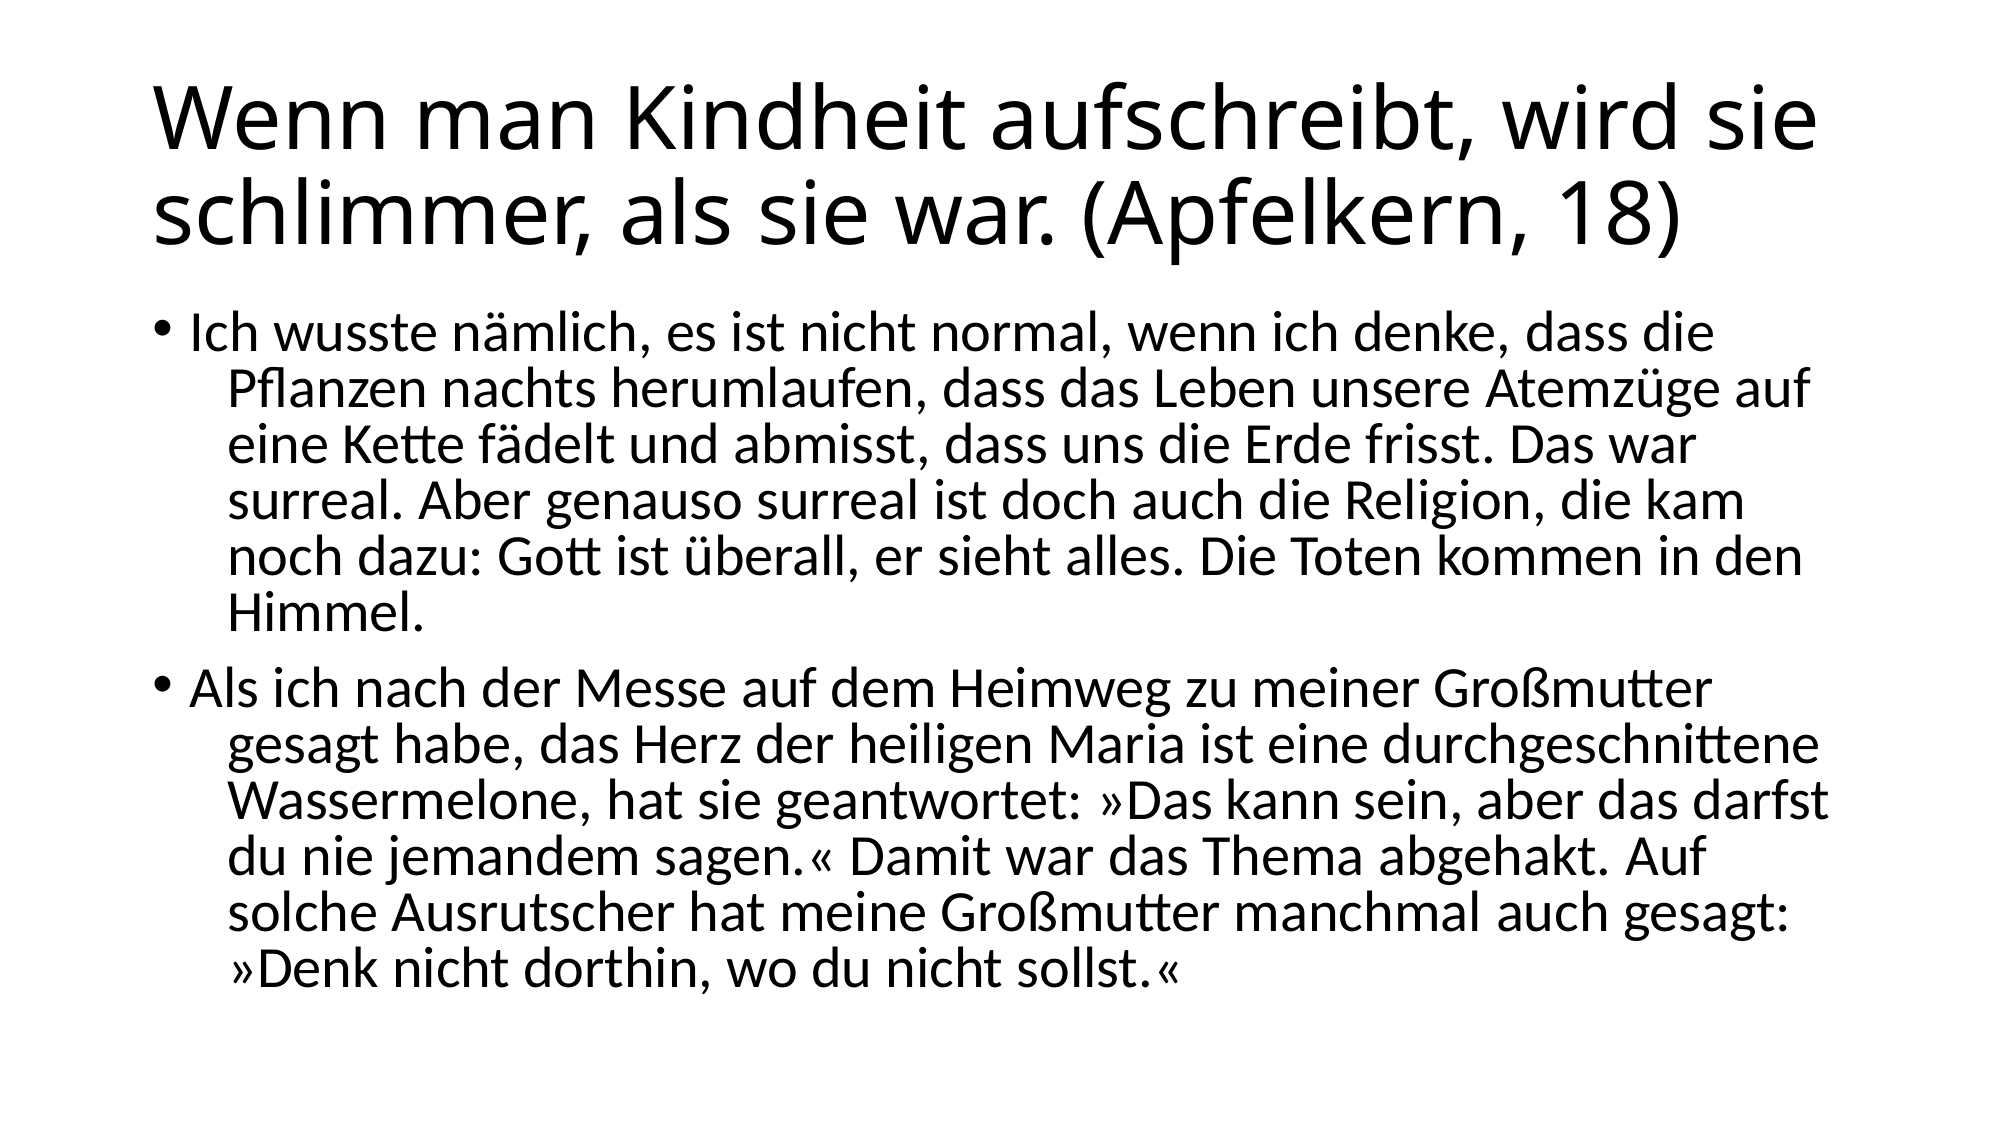

# Wenn man Kindheit aufschreibt, wird sie schlimmer, als sie war. (Apfelkern, 18)
Ich wusste nämlich, es ist nicht normal, wenn ich denke, dass die Pflanzen nachts herumlaufen, dass das Leben unsere Atemzüge auf eine Kette fädelt und abmisst, dass uns die Erde frisst. Das war surreal. Aber genauso surreal ist doch auch die Religion, die kam noch dazu: Gott ist überall, er sieht alles. Die Toten kommen in den Himmel.
Als ich nach der Messe auf dem Heimweg zu meiner Großmutter gesagt habe, das Herz der heiligen Maria ist eine durchgeschnittene Wassermelone, hat sie geantwortet: »Das kann sein, aber das darfst du nie jemandem sagen.« Damit war das Thema abgehakt. Auf solche Ausrutscher hat meine Großmutter manchmal auch gesagt: »Denk nicht dorthin, wo du nicht sollst.«